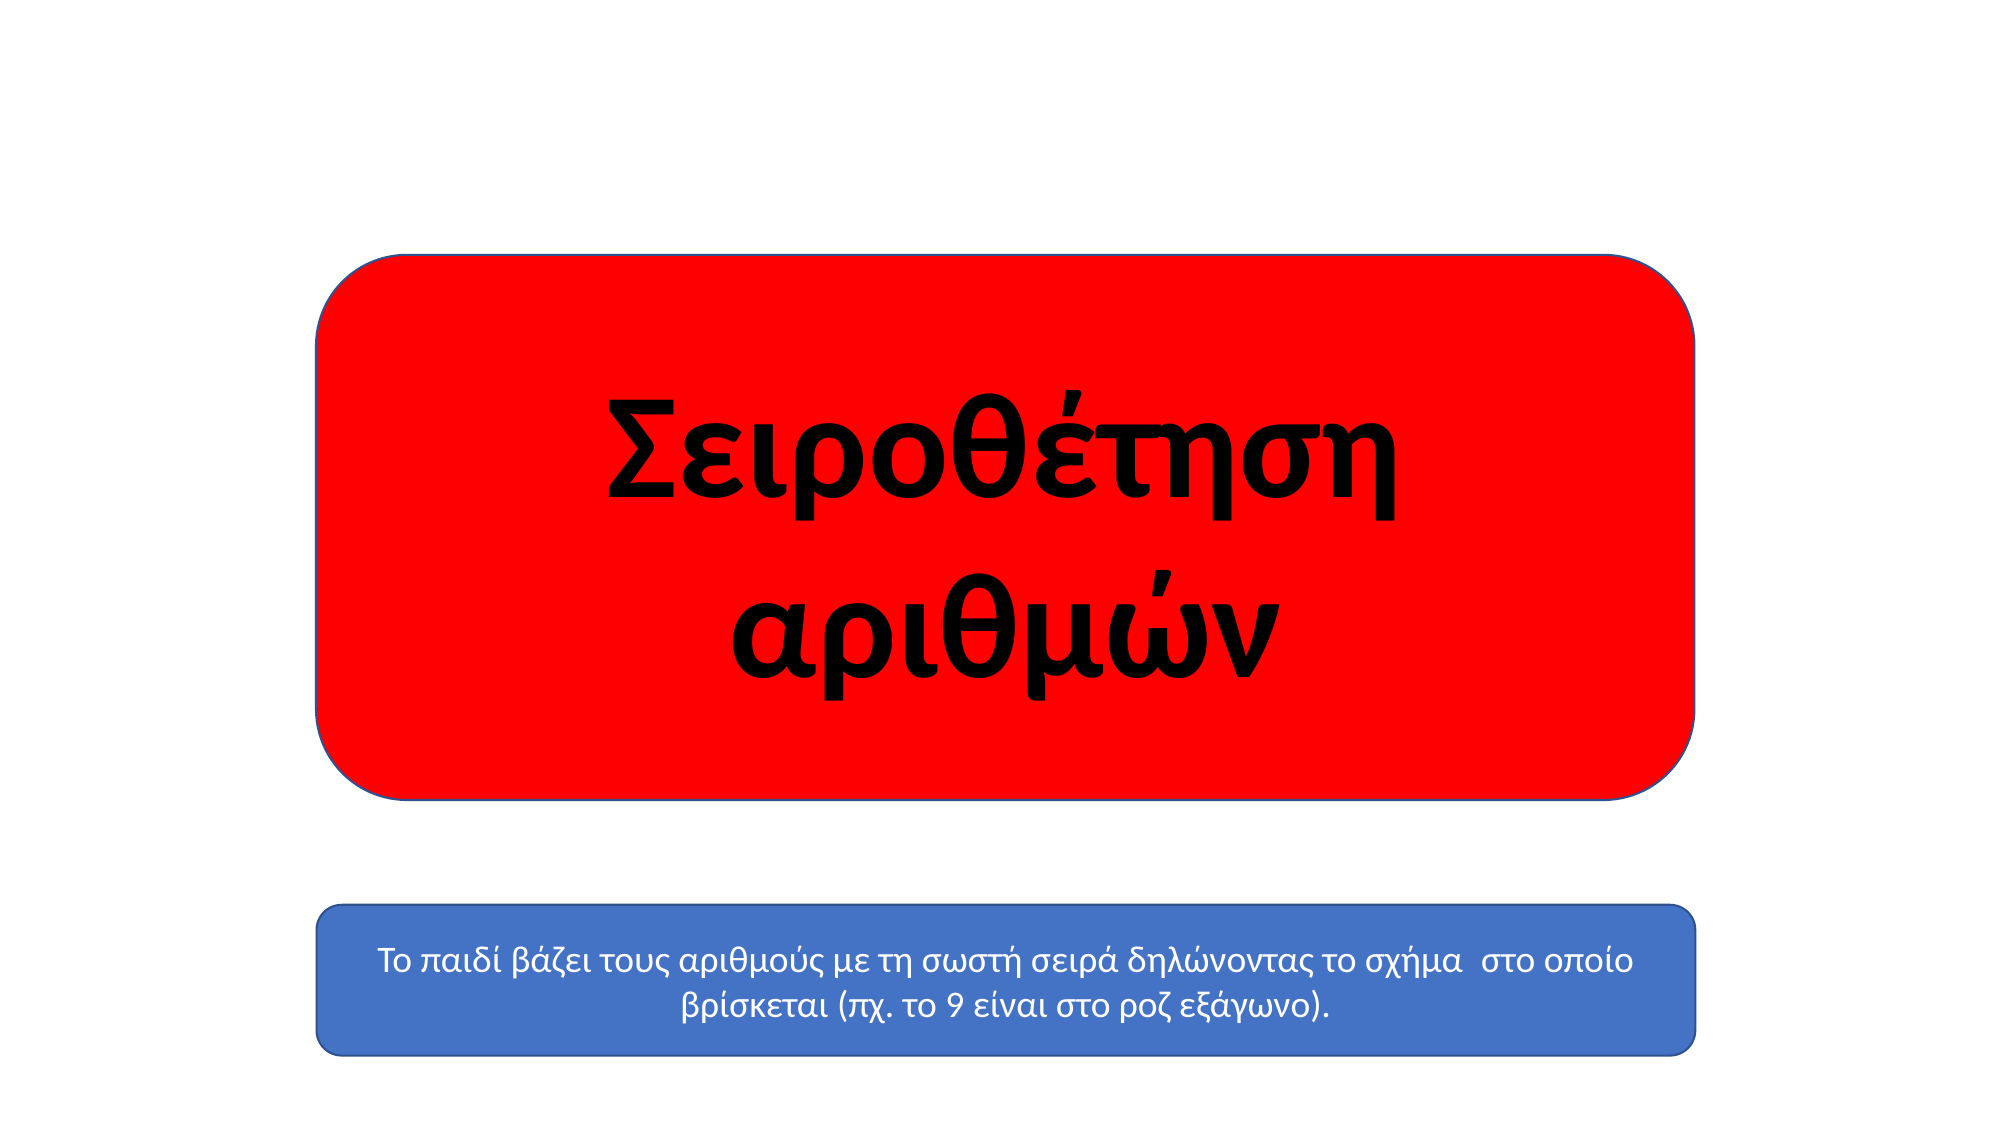

Σειροθέτηση αριθμών
Το παιδί βάζει τους αριθμούς με τη σωστή σειρά δηλώνοντας το σχήμα  στο οποίο βρίσκεται (πχ. το 9 είναι στο ροζ εξάγωνο).